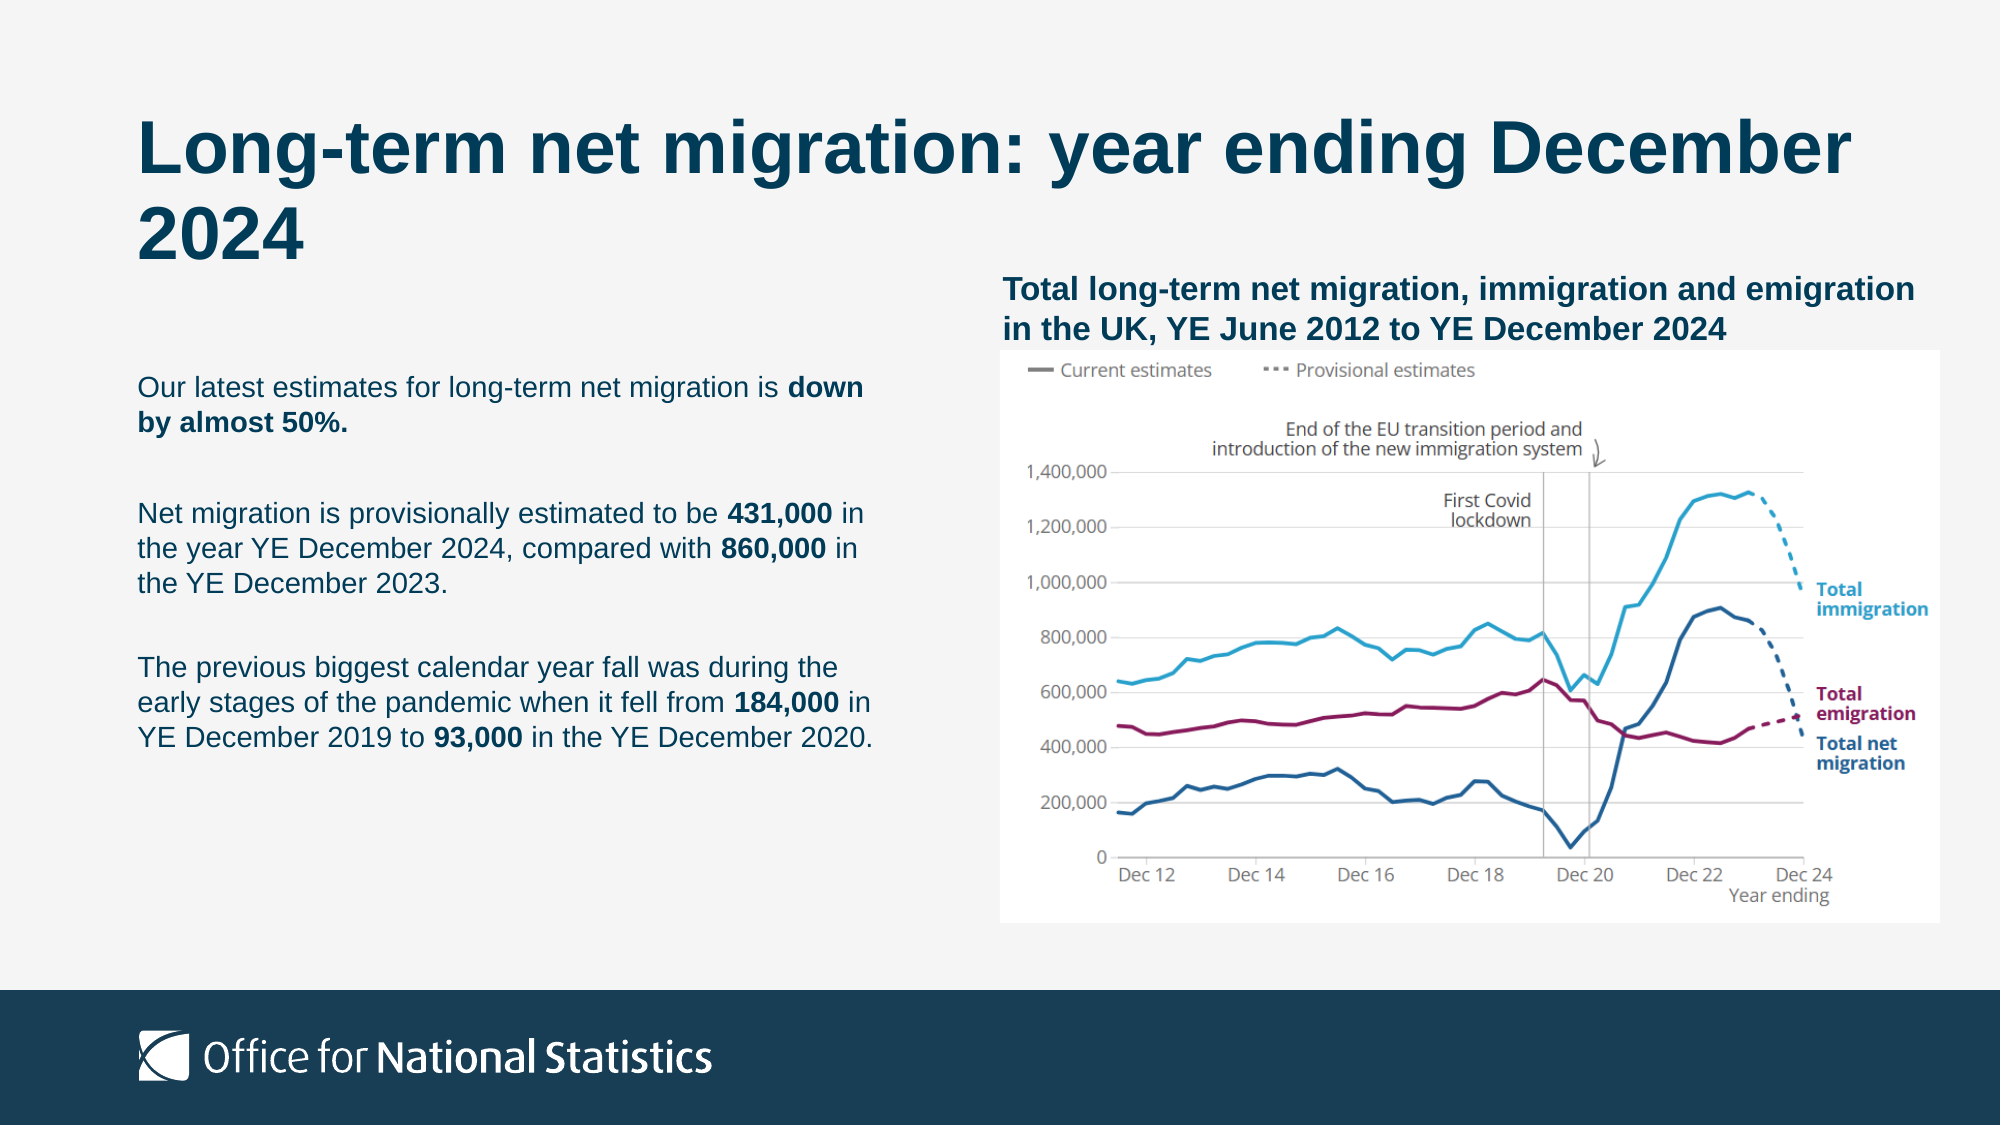

Long-term net migration: year ending December 2024
Total long-term net migration, immigration and emigration in the UK, YE June 2012 to YE December 2024
# Our latest estimates for long-term net migration is down by almost 50%.
Net migration is provisionally estimated to be 431,000 in the year YE December 2024, compared with 860,000 in the YE December 2023.
The previous biggest calendar year fall was during the early stages of the pandemic when it fell from 184,000 in YE December 2019 to 93,000 in the YE December 2020.